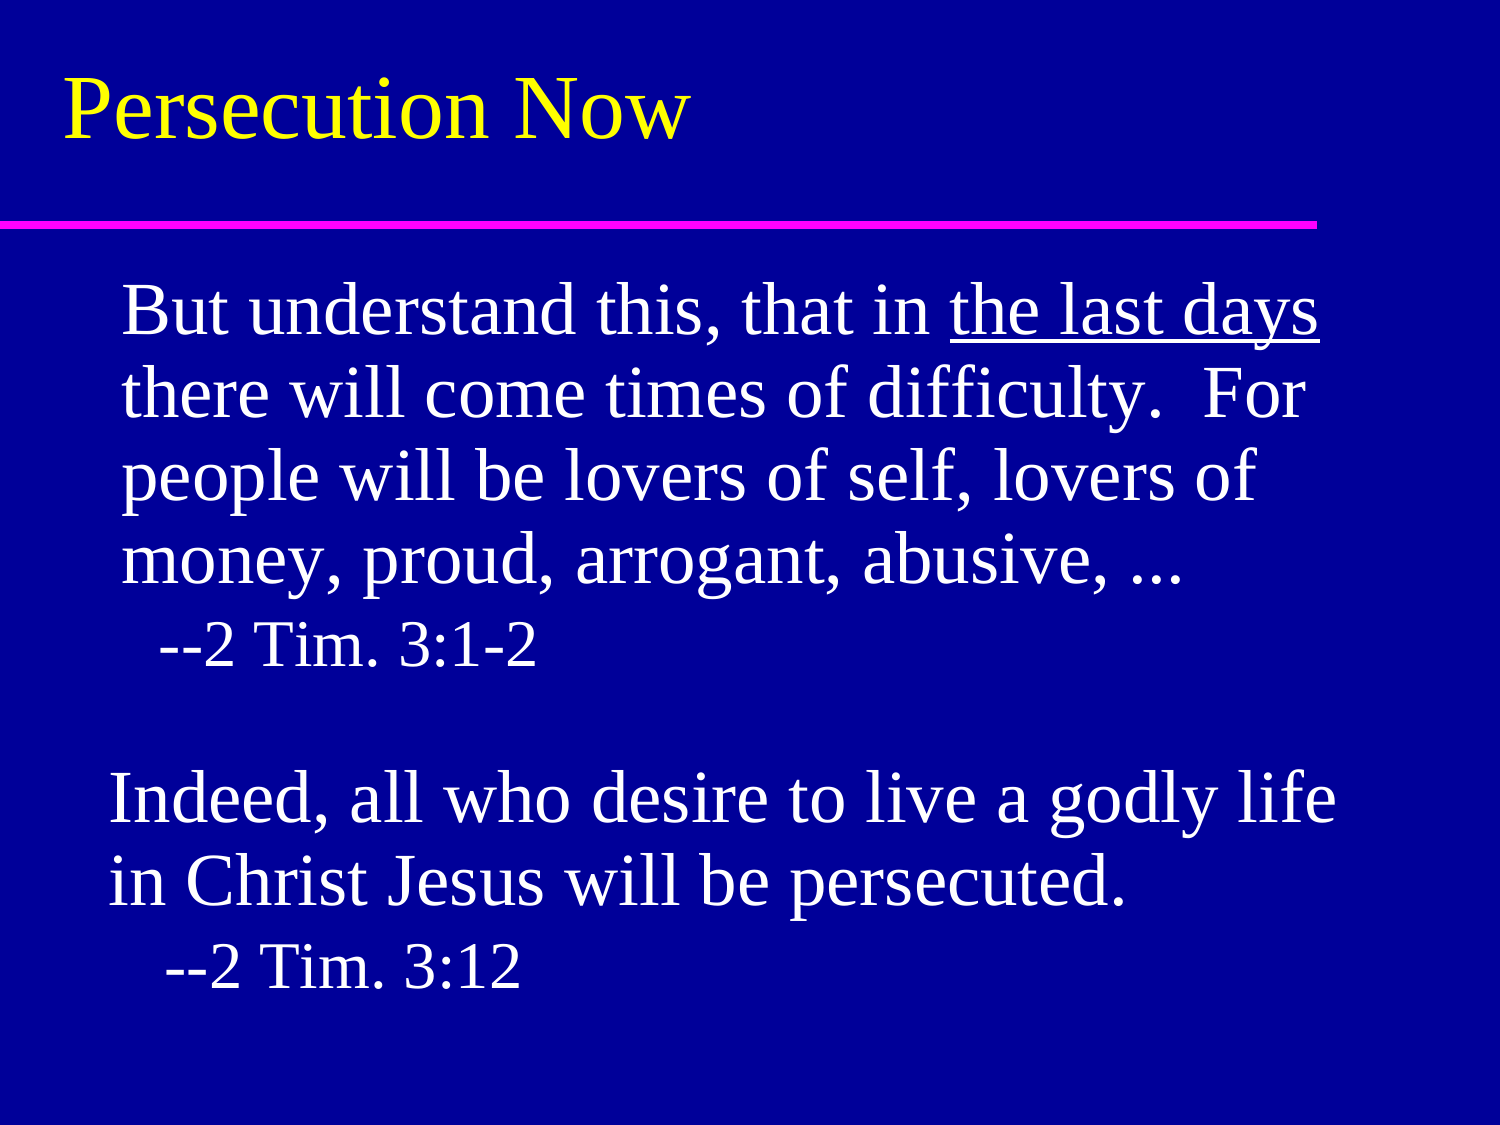

# Persecution Now
But understand this, that in the last days there will come times of difficulty. For people will be lovers of self, lovers of money, proud, arrogant, abusive, ...
 --2 Tim. 3:1-2
Indeed, all who desire to live a godly life in Christ Jesus will be persecuted.
 --2 Tim. 3:12